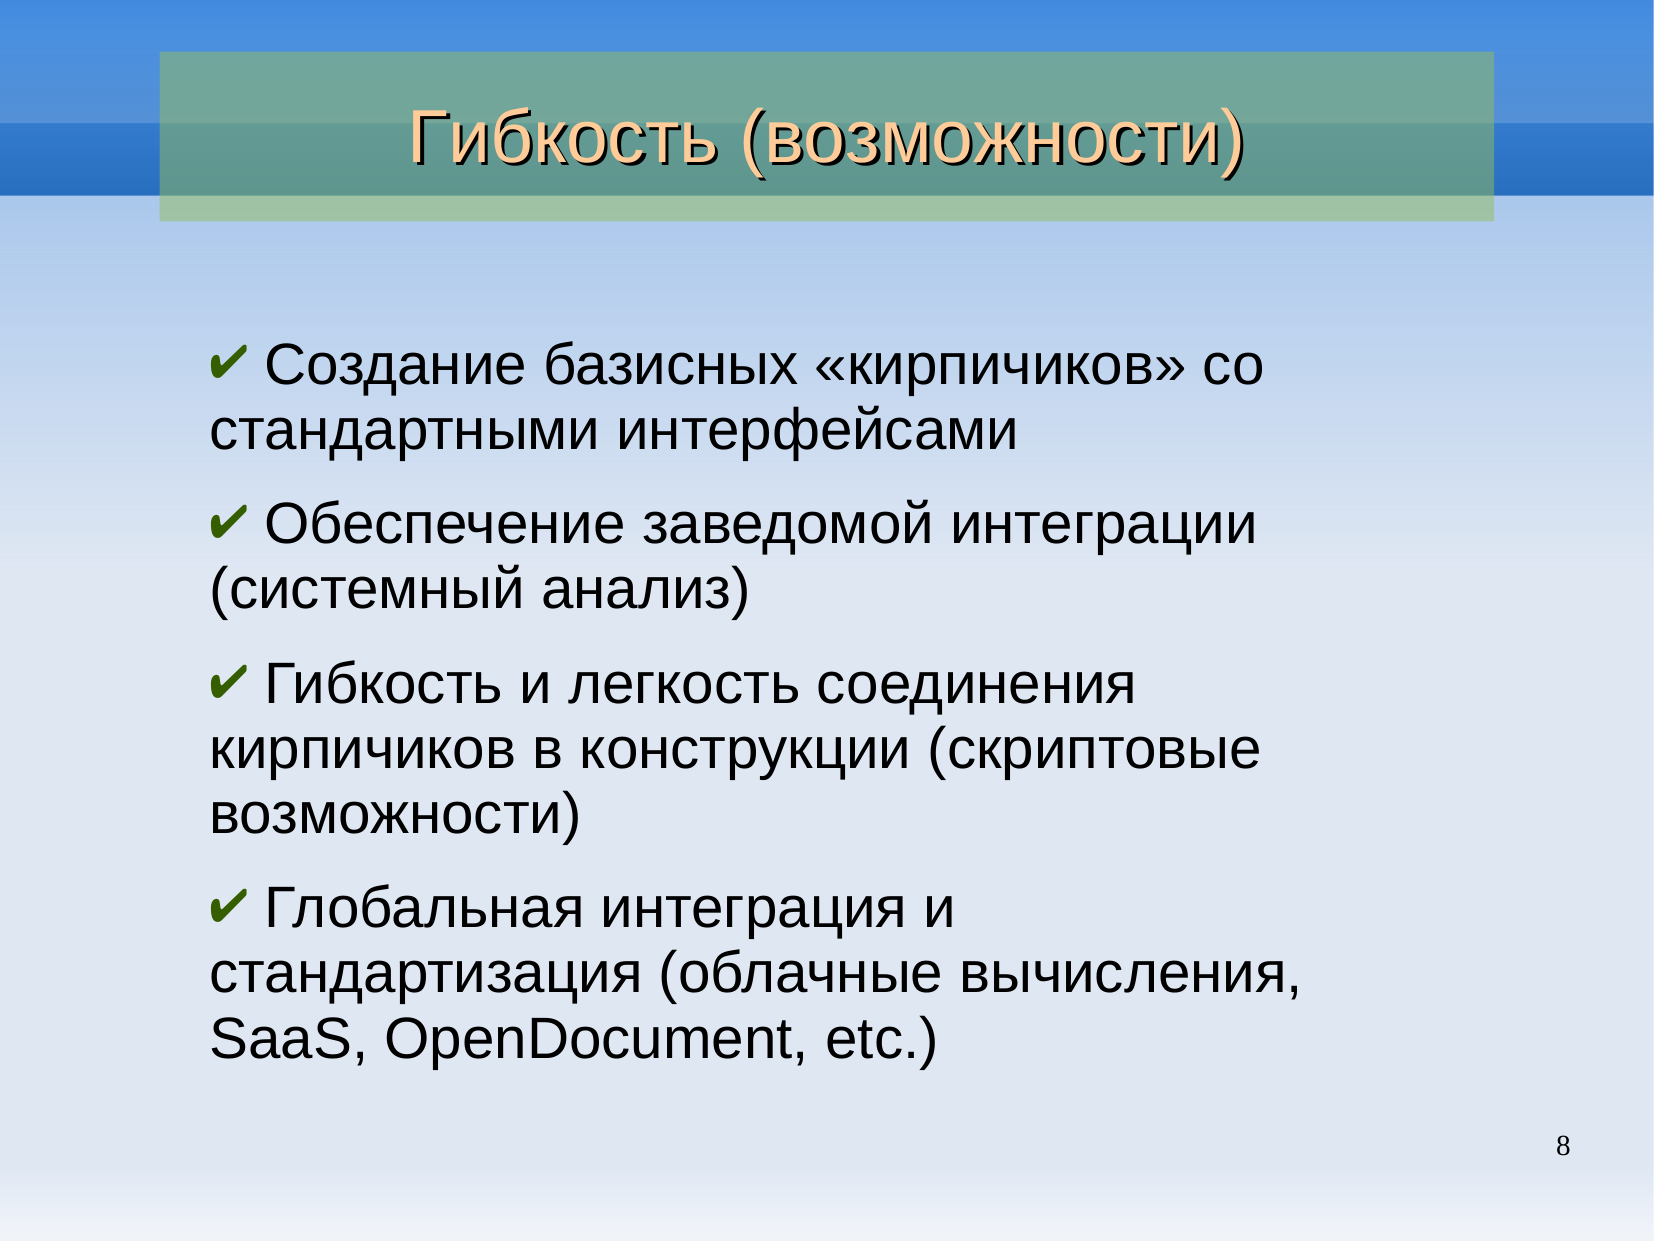

# Гибкость (возможности)
 Создание базисных «кирпичиков» со стандартными интерфейсами
 Обеспечение заведомой интеграции (системный анализ)
 Гибкость и легкость соединения кирпичиков в конструкции (скриптовые возможности)
 Глобальная интеграция и стандартизация (облачные вычисления, SaaS, OpenDocument, etc.)
8